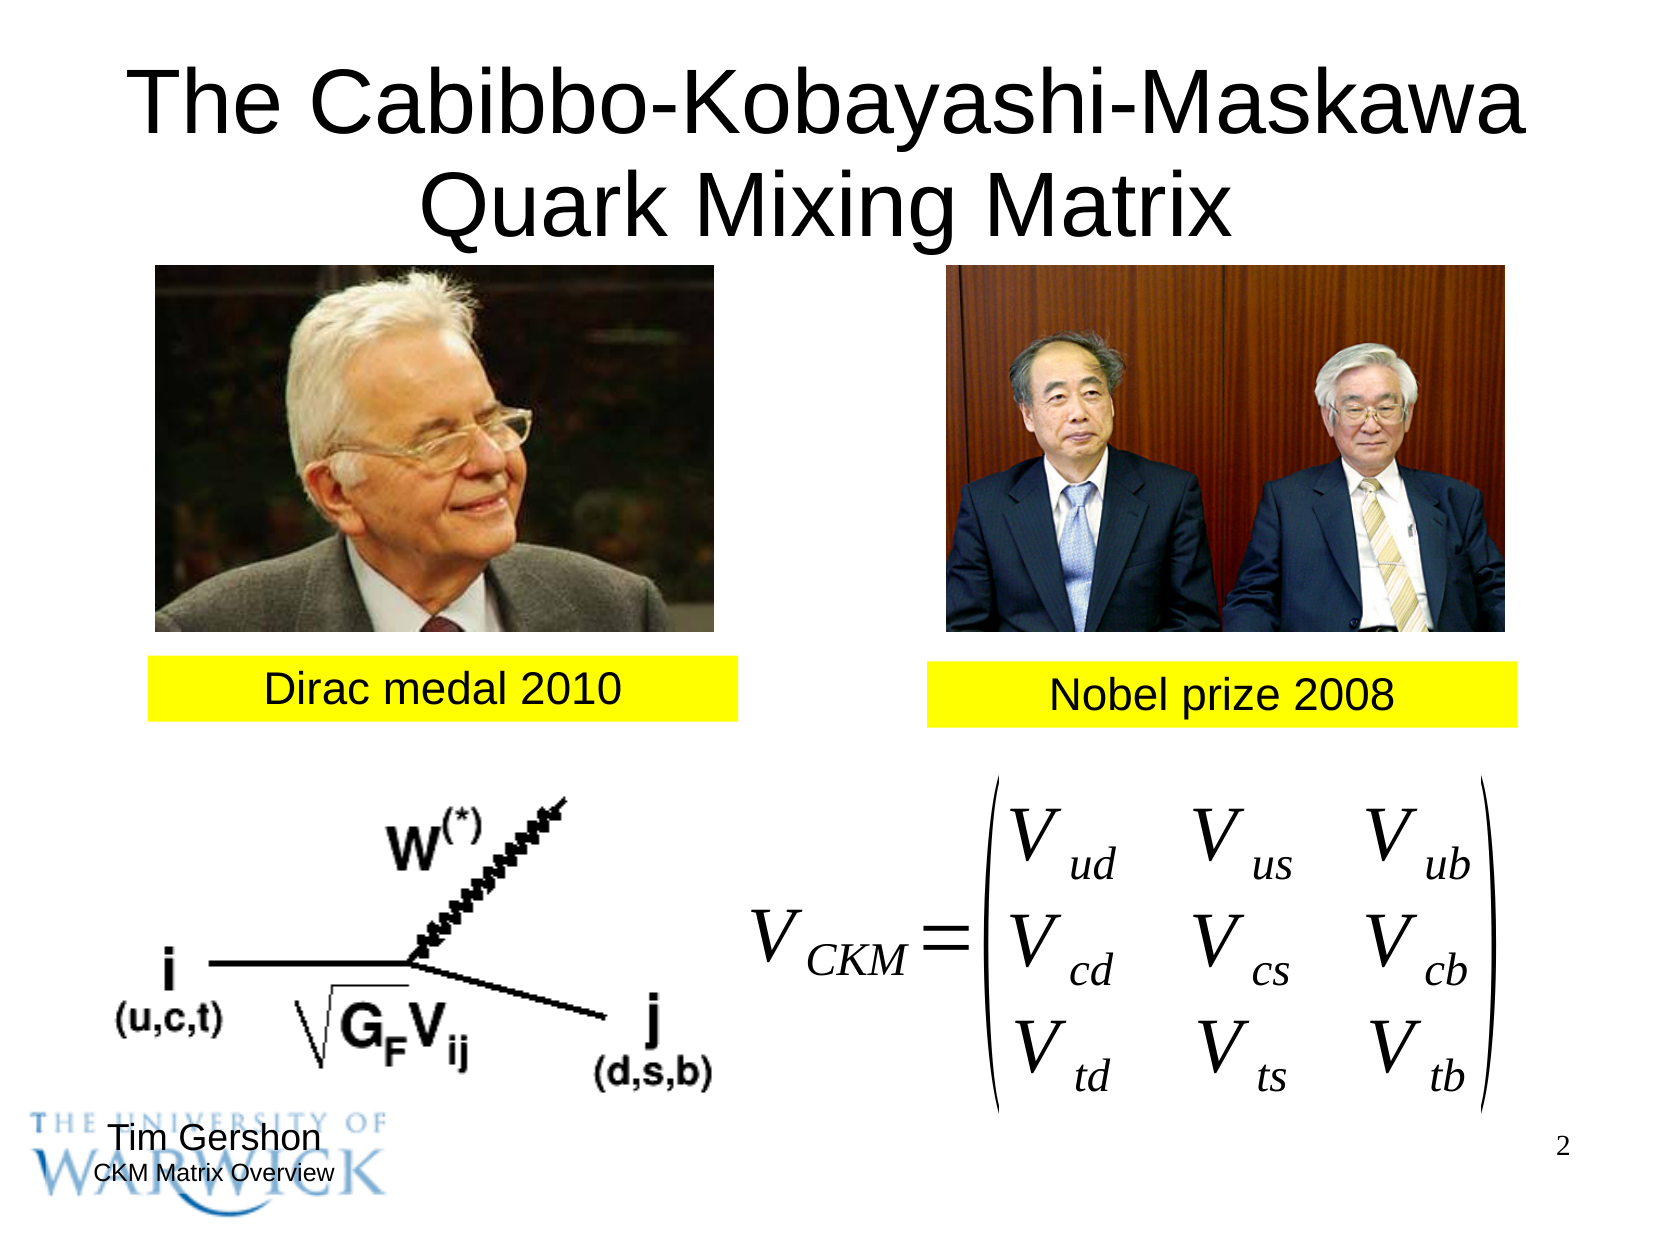

# The Cabibbo-Kobayashi-Maskawa Quark Mixing Matrix
Dirac medal 2010
Nobel prize 2008
Tim Gershon
CKM Matrix Overview
2